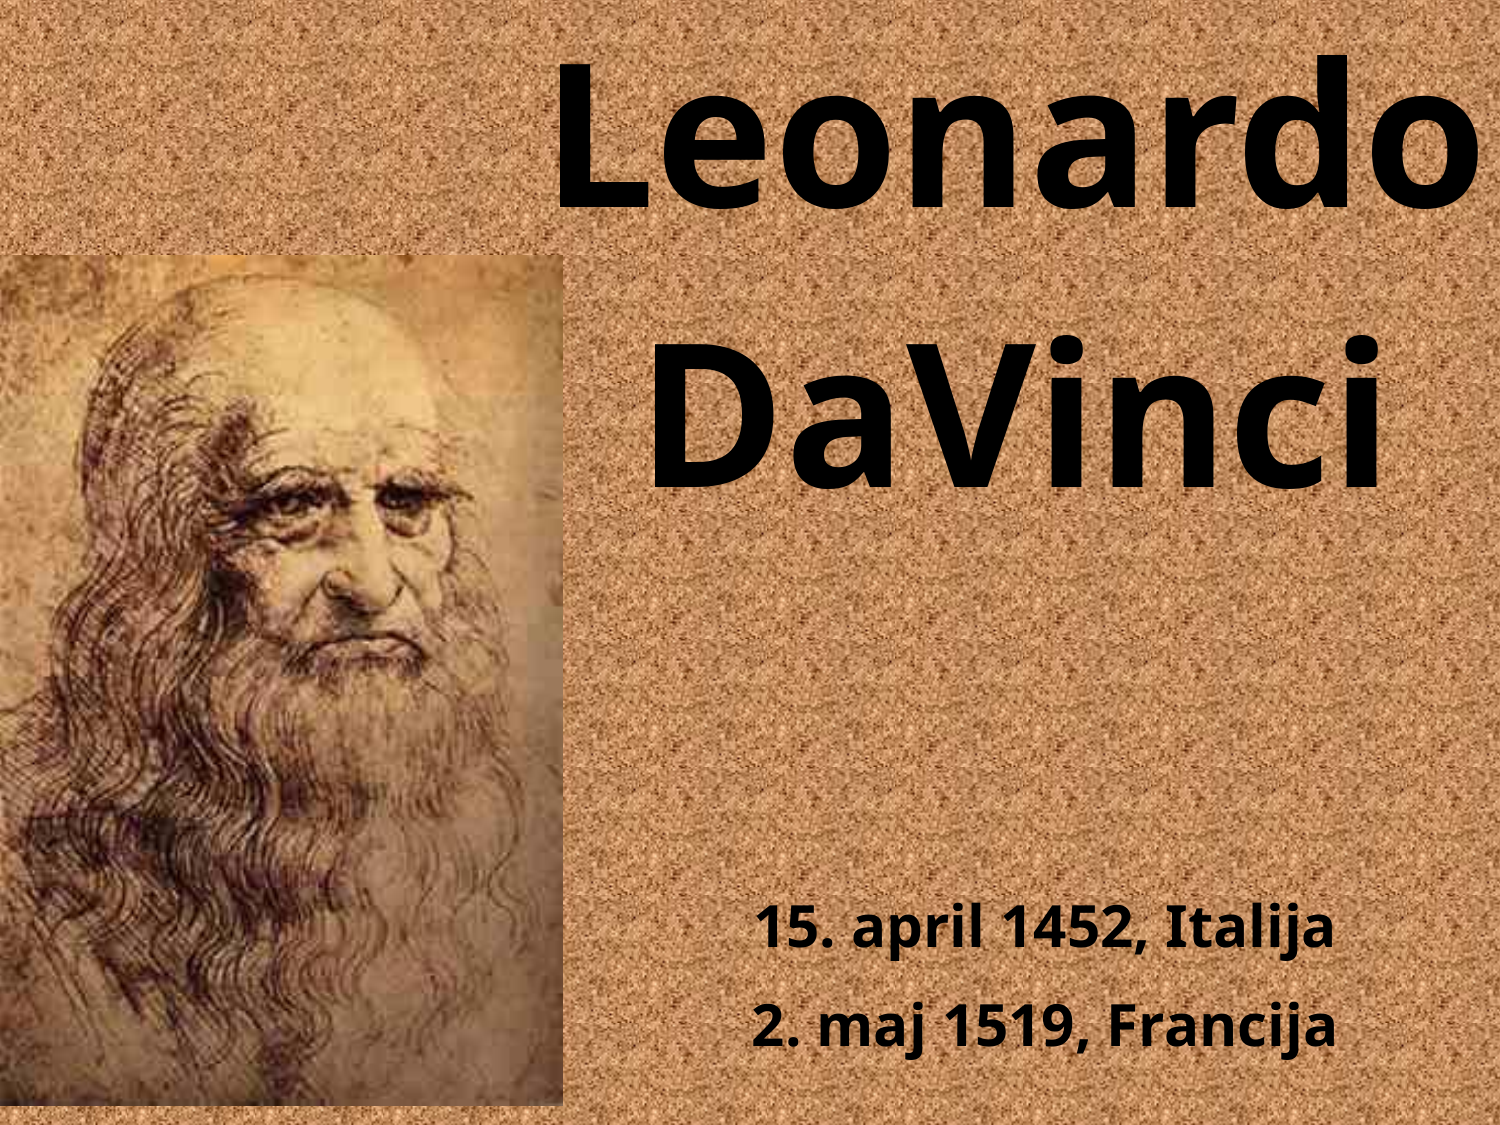

# Leonardo
DaVinci
15. april 1452, Italija
2. maj 1519, Francija